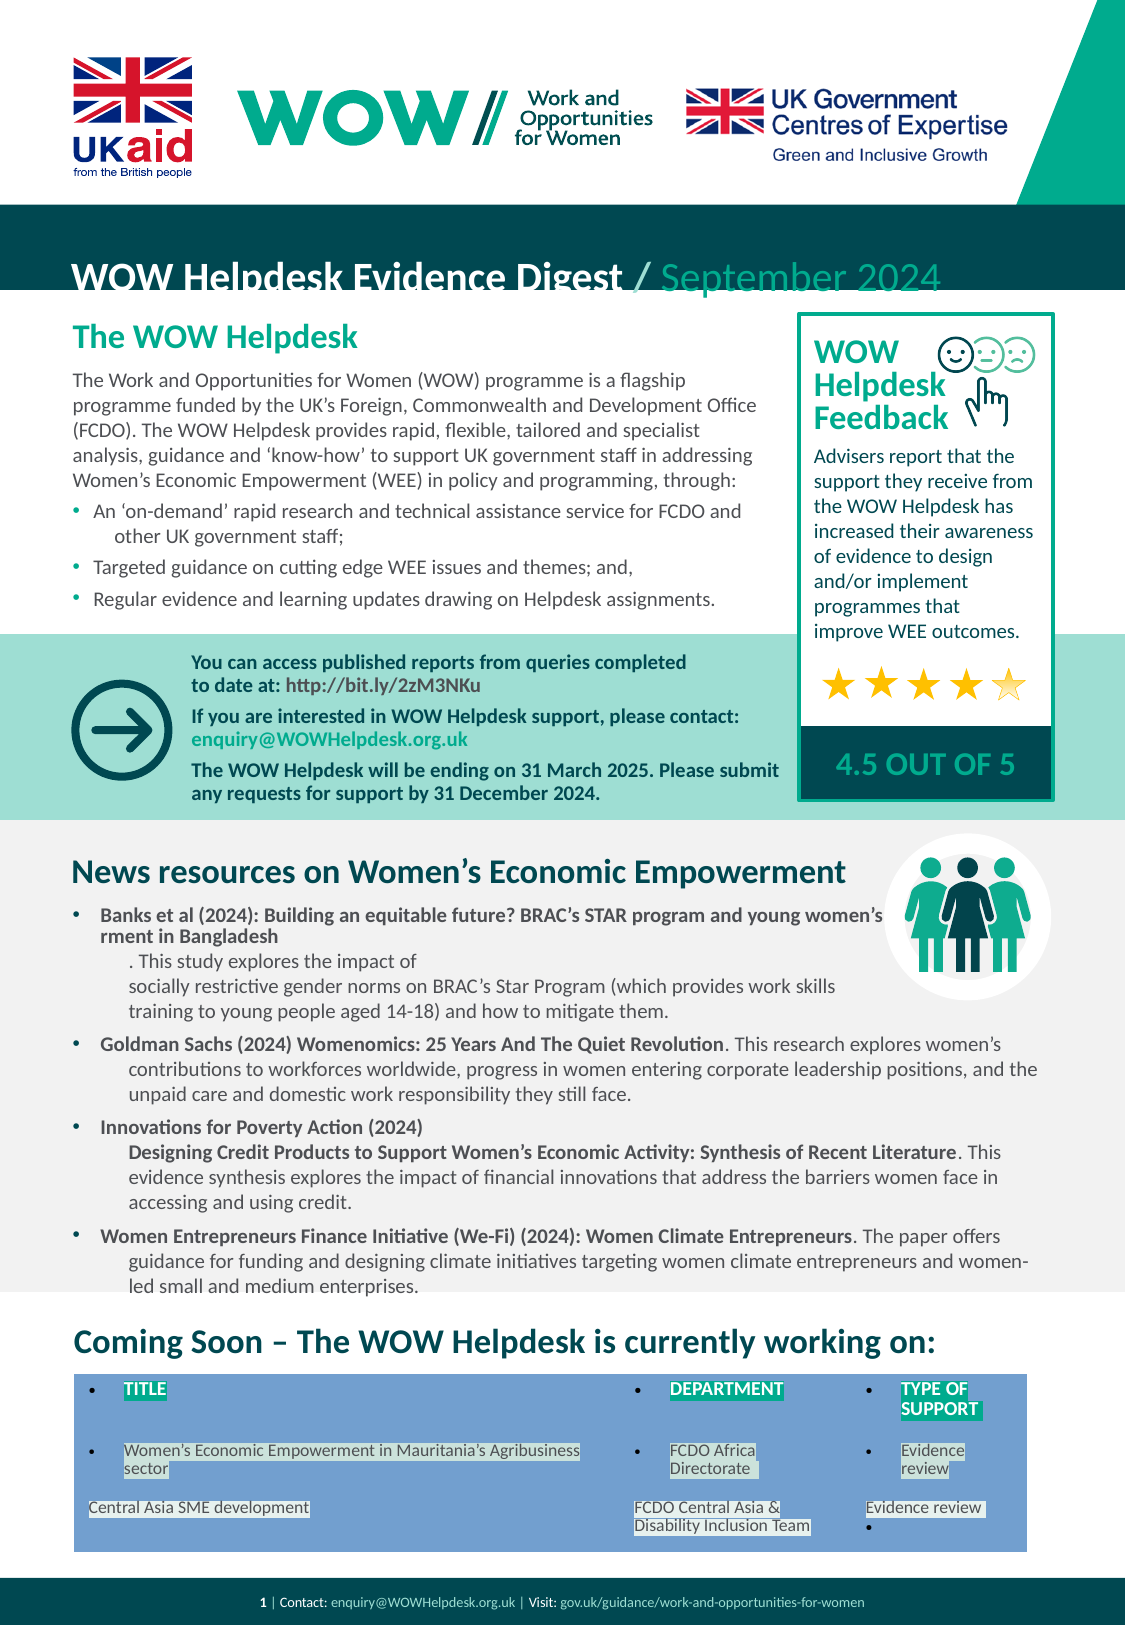

WOW Helpdesk Evidence Digest / September 2024
The WOW Helpdesk
WOW Helpdesk Feedback
Advisers report that the
support they receive from the WOW Helpdesk has increased their awareness of evidence to design
and/or implement programmes that
improve WEE outcomes.
The Work and Opportunities for Women (WOW) programme is a flagship programme funded by the UK’s Foreign, Commonwealth and Development Office (FCDO). The WOW Helpdesk provides rapid, flexible, tailored and specialist analysis, guidance and ‘know-how’ to support UK government staff in addressing Women’s Economic Empowerment (WEE) in policy and programming, through:
An ‘on-demand’ rapid research and technical assistance service for FCDO and other UK government staff;
Targeted guidance on cutting edge WEE issues and themes; and,
Regular evidence and learning updates drawing on Helpdesk assignments.
You can access published reports from queries completed
to date at: http://bit.ly/2zM3NKu
If you are interested in WOW Helpdesk support, please contact: enquiry@WOWHelpdesk.org.uk
The WOW Helpdesk will be ending on 31 March 2025. Please submit any requests for support by 31 December 2024.
4.5 OUT OF 5
News resources on Women’s Economic Empowerment
Banks et al (2024): Building an equitable future? BRAC’s STAR program and young women’s economic empowerment in Bangladesh. This study explores the impact of
socially restrictive gender norms on BRAC’s Star Program (which provides work skills
training to young people aged 14-18) and how to mitigate them.
Goldman Sachs (2024) Womenomics: 25 Years And The Quiet Revolution. This research explores women’s contributions to workforces worldwide, progress in women entering corporate leadership positions, and the unpaid care and domestic work responsibility they still face.
Innovations for Poverty Action (2024)Designing Credit Products to Support Women’s Economic Activity: Synthesis of Recent Literature. This evidence synthesis explores the impact of financial innovations that address the barriers women face in accessing and using credit.
Women Entrepreneurs Finance Initiative (We-Fi) (2024): Women Climate Entrepreneurs. The paper offers guidance for funding and designing climate initiatives targeting women climate entrepreneurs and women-led small and medium enterprises.
Coming Soon – The WOW Helpdesk is currently working on:
| TITLE​ | DEPARTMENT​ | TYPE OF SUPPORT ​ |
| --- | --- | --- |
| Women’s Economic Empowerment in Mauritania’s Agribusiness sector | FCDO Africa Directorate | Evidence review |
| Central Asia SME development | FCDO Central Asia & Disability Inclusion Team | ​Evidence review ​ |
 | Contact: enquiry@WOWHelpdesk.org.uk | Visit: gov.uk/guidance/work-and-opportunities-for-women